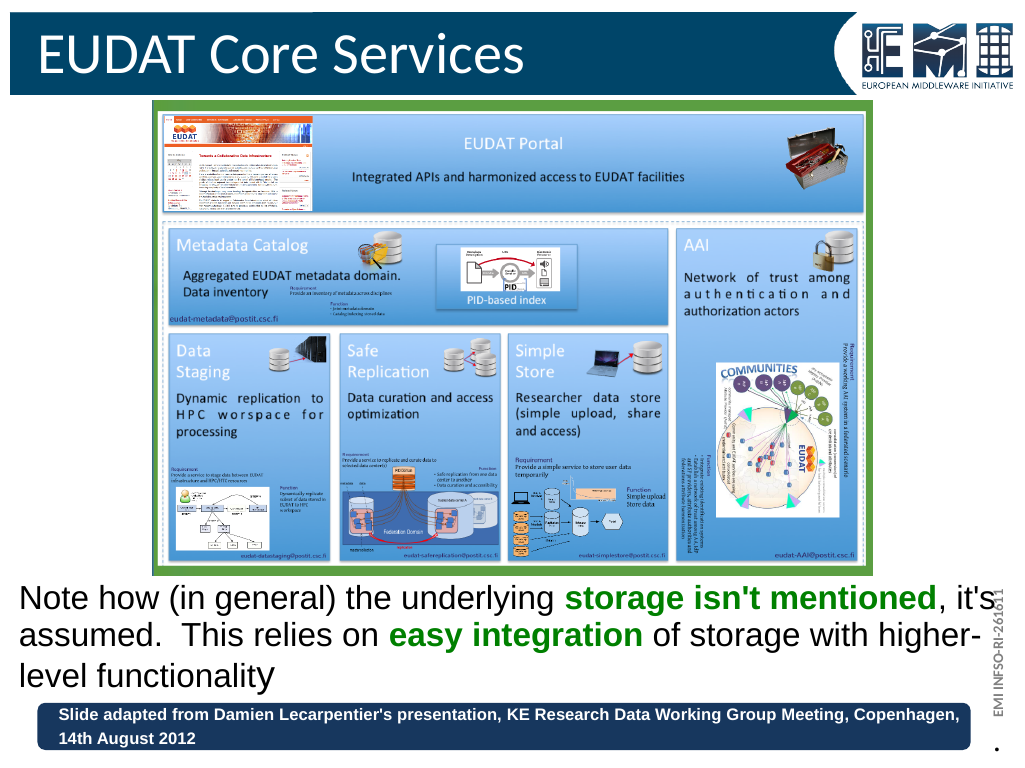

# EUDAT Core Services
Note how (in general) the underlying storage isn't mentioned, it's assumed. This relies on easy integration of storage with higher-level functionality
Slide adapted from Damien Lecarpentier's presentation, KE Research Data Working Group Meeting, Copenhagen,
14th August 2012